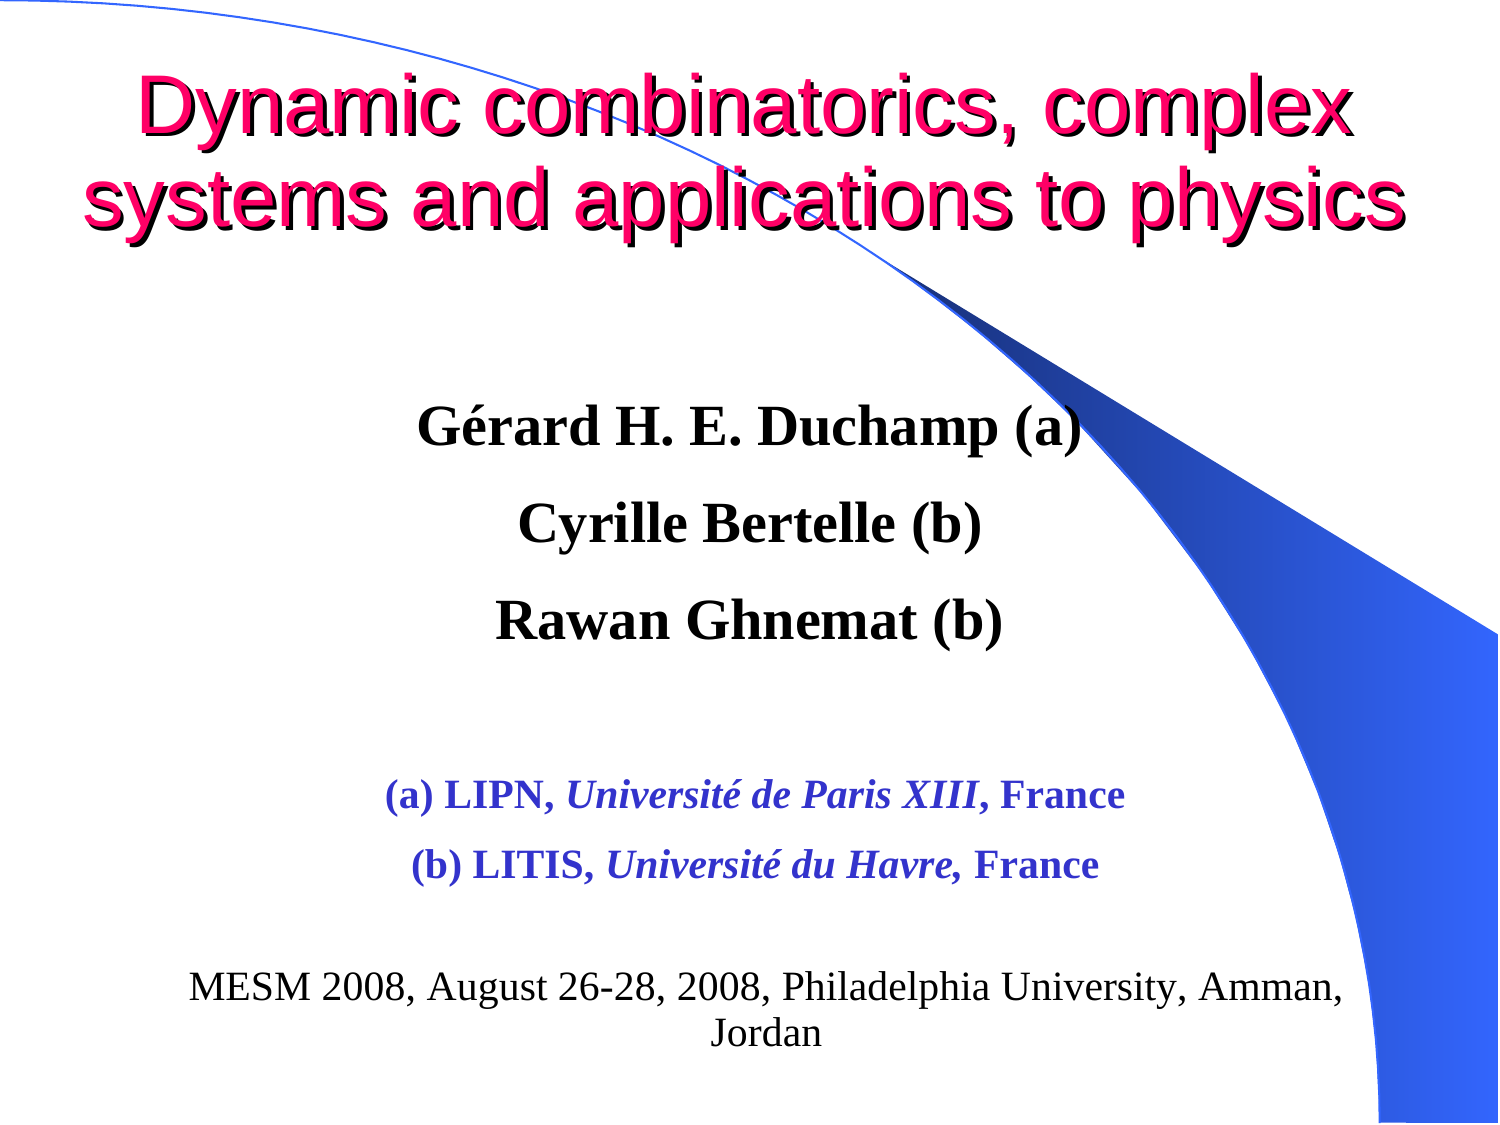

# Dynamic combinatorics, complex systems and applications to physics
Gérard H. E. Duchamp (a)
Cyrille Bertelle (b)
Rawan Ghnemat (b)
 (a) LIPN, Université de Paris XIII, France
 (b) LITIS, Université du Havre, France
MESM 2008, August 26-28, 2008, Philadelphia University, Amman, Jordan